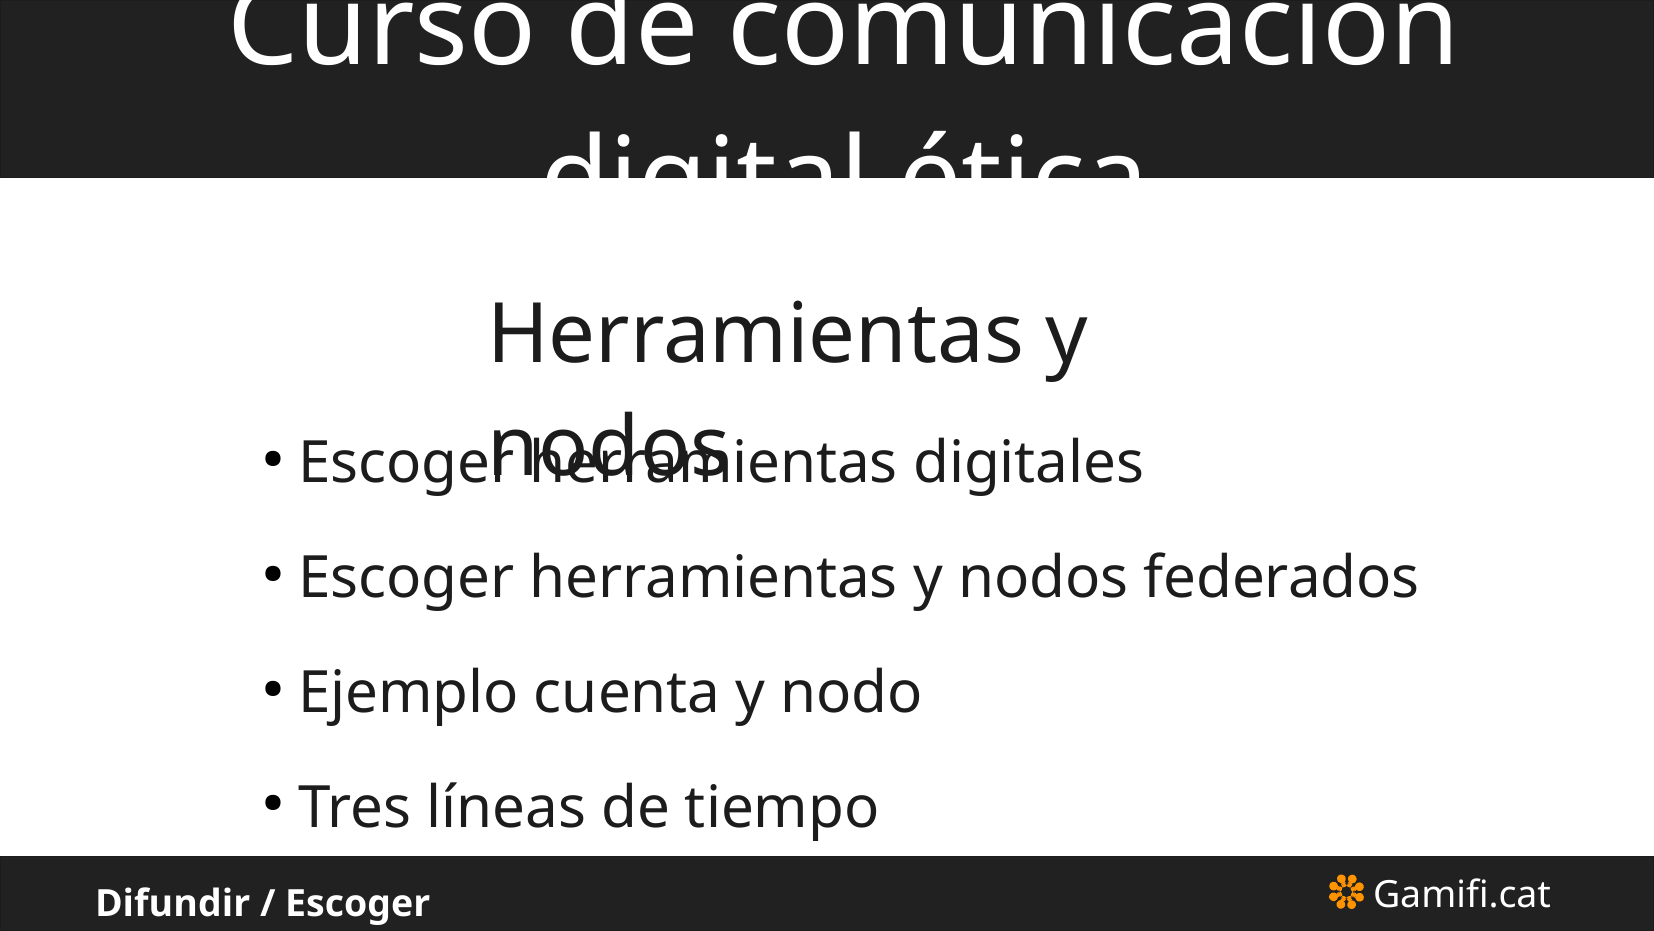

# Curso de comunicación digital ética
Herramientas y nodos
Escoger herramientas digitales
Escoger herramientas y nodos federados
Ejemplo cuenta y nodo
Tres líneas de tiempo
Gamifi.cat
Difundir / Escoger